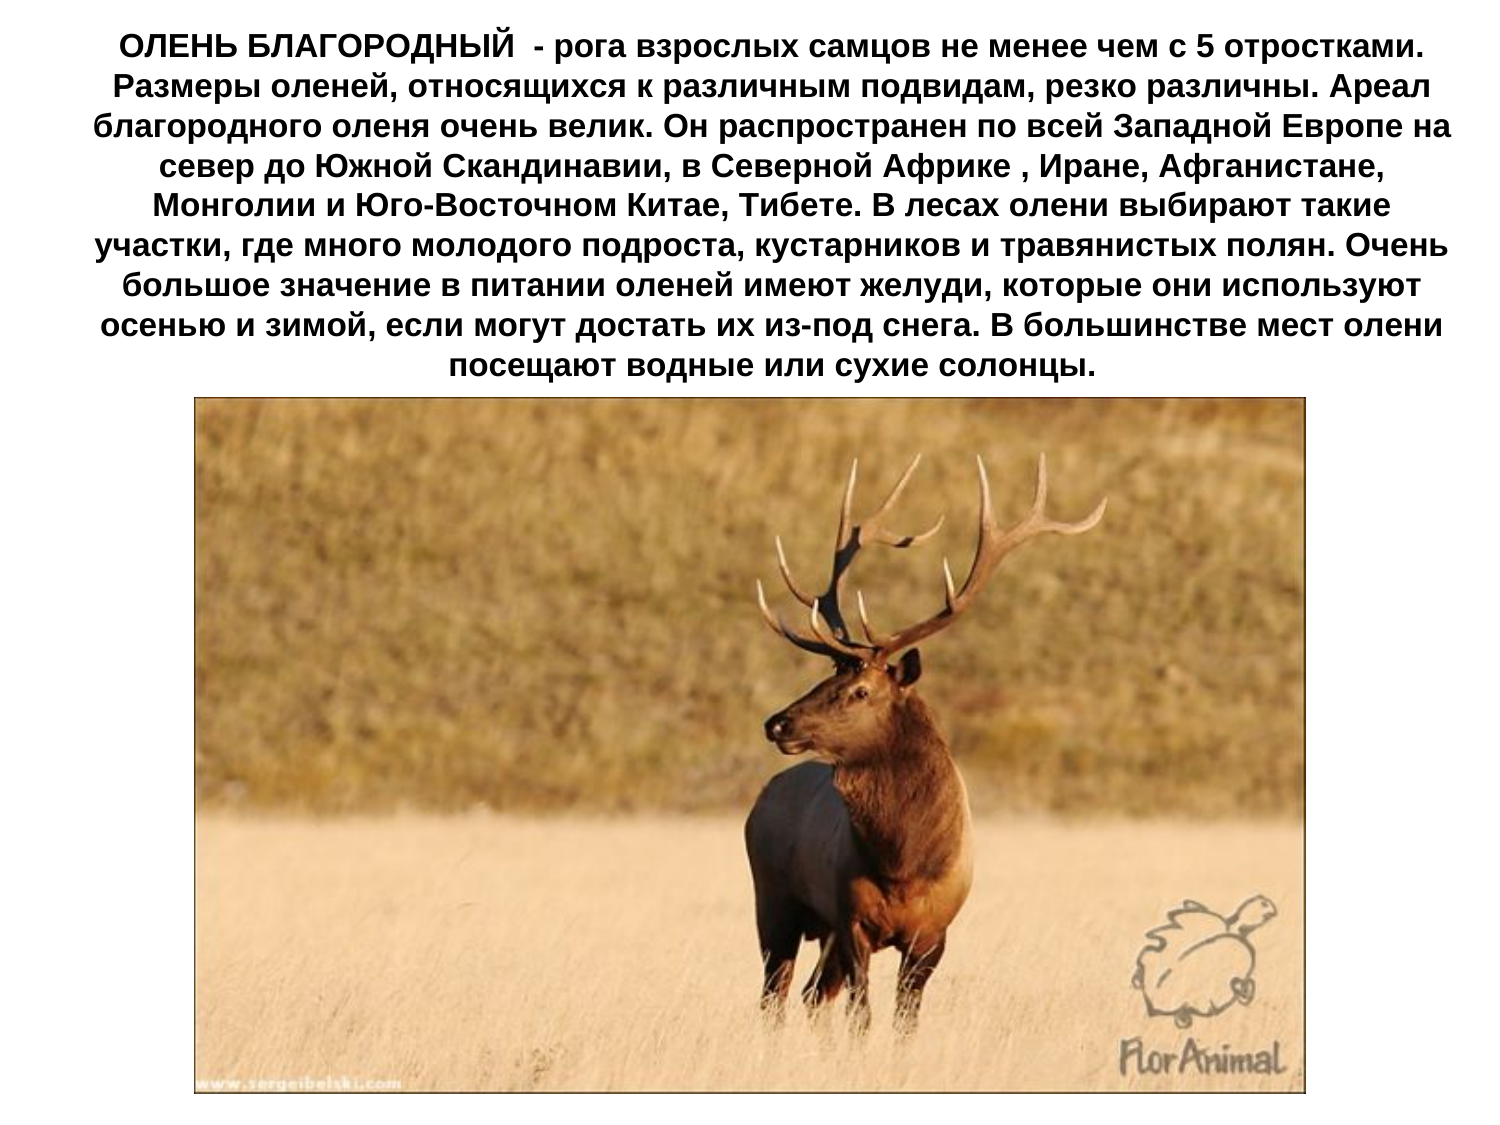

# ОЛЕНЬ БЛАГОРОДНЫЙ - рога взрослых самцов не менее чем с 5 отростками. Размеры оленей, относящихся к различным подвидам, резко различны. Ареал благородного оленя очень велик. Он распространен по всей Западной Европе на север до Южной Скандинавии, в Северной Африке , Иране, Афганистане, Монголии и Юго-Восточном Китае, Тибете. В лесах олени выбирают такие участки, где много молодого подроста, кустарников и травянистых полян. Очень большое значение в питании оленей имеют желуди, которые они используют осенью и зимой, если могут достать их из-под снега. В большинстве мест олени посещают водные или сухие солонцы.